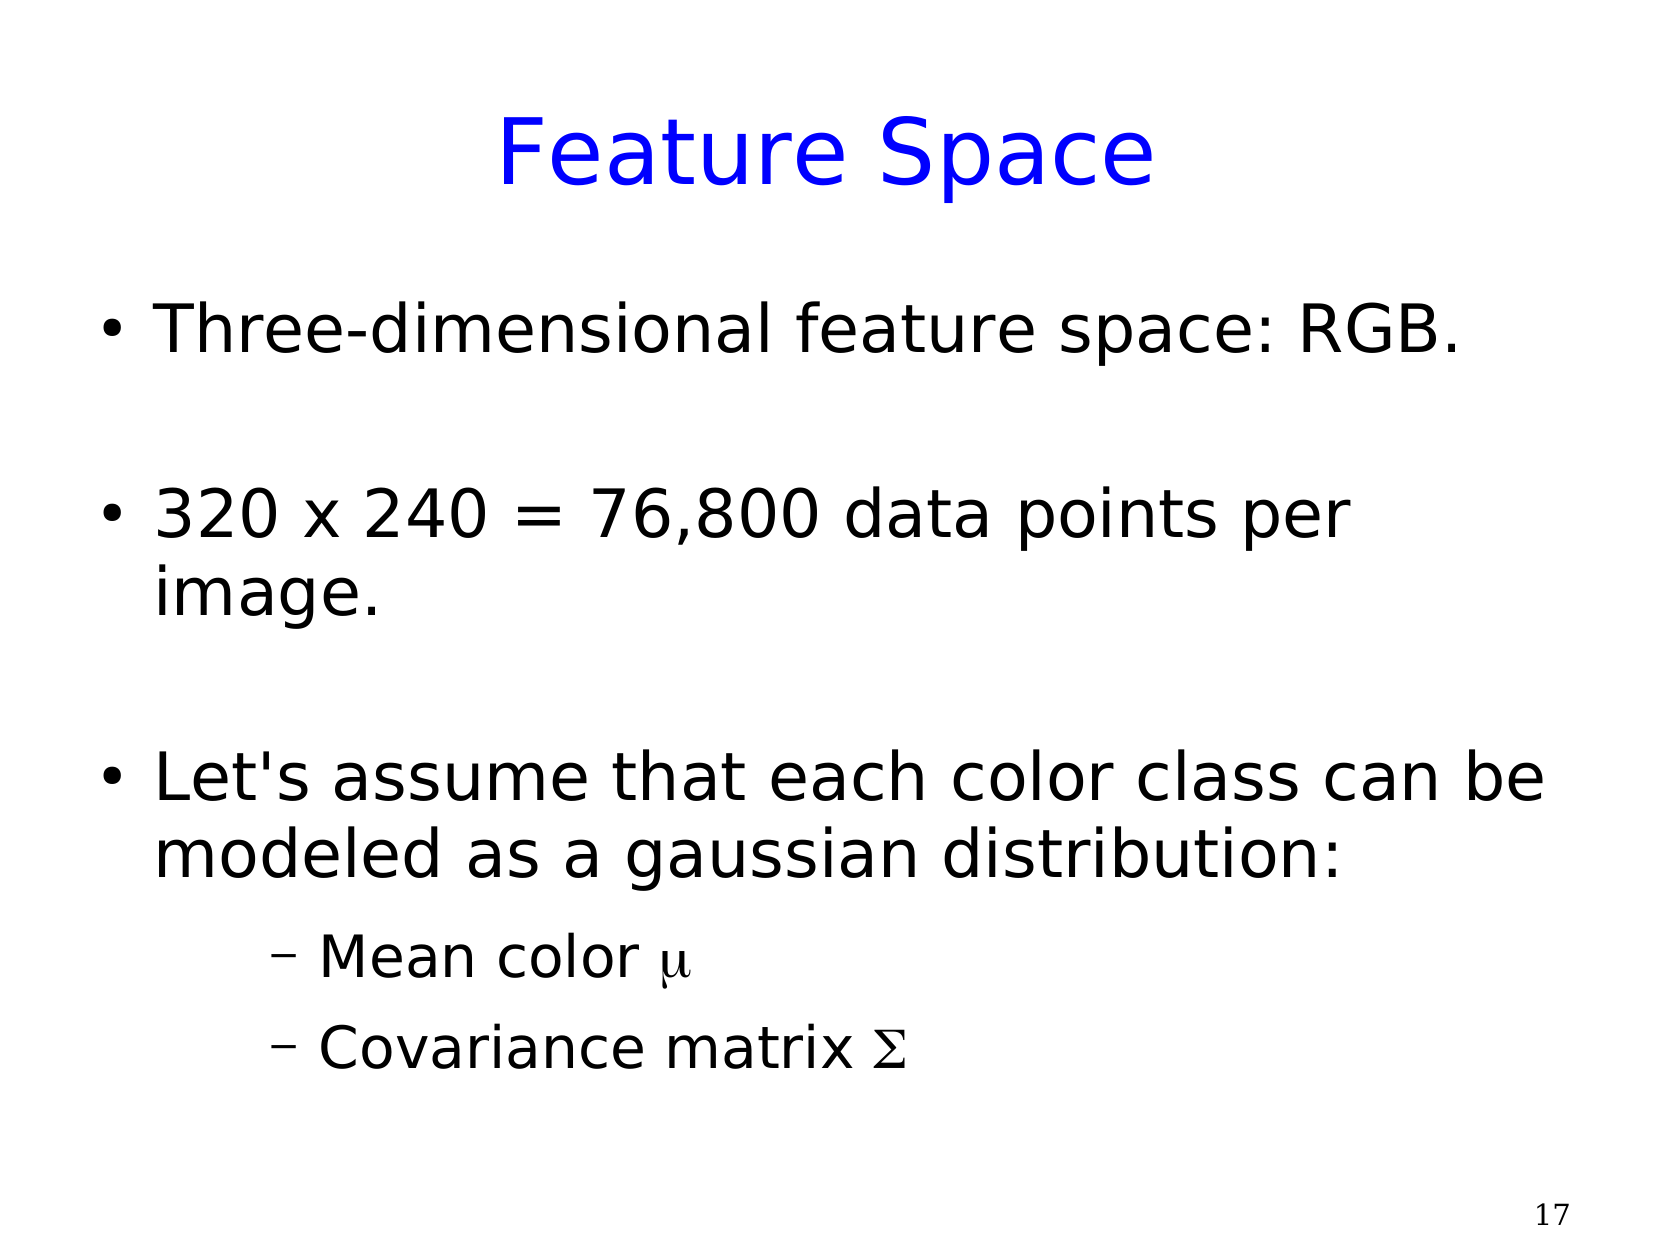

# Feature Space
Three-dimensional feature space: RGB.
320 x 240 = 76,800 data points per image.
Let's assume that each color class can be modeled as a gaussian distribution:
Mean color m
Covariance matrix S
17